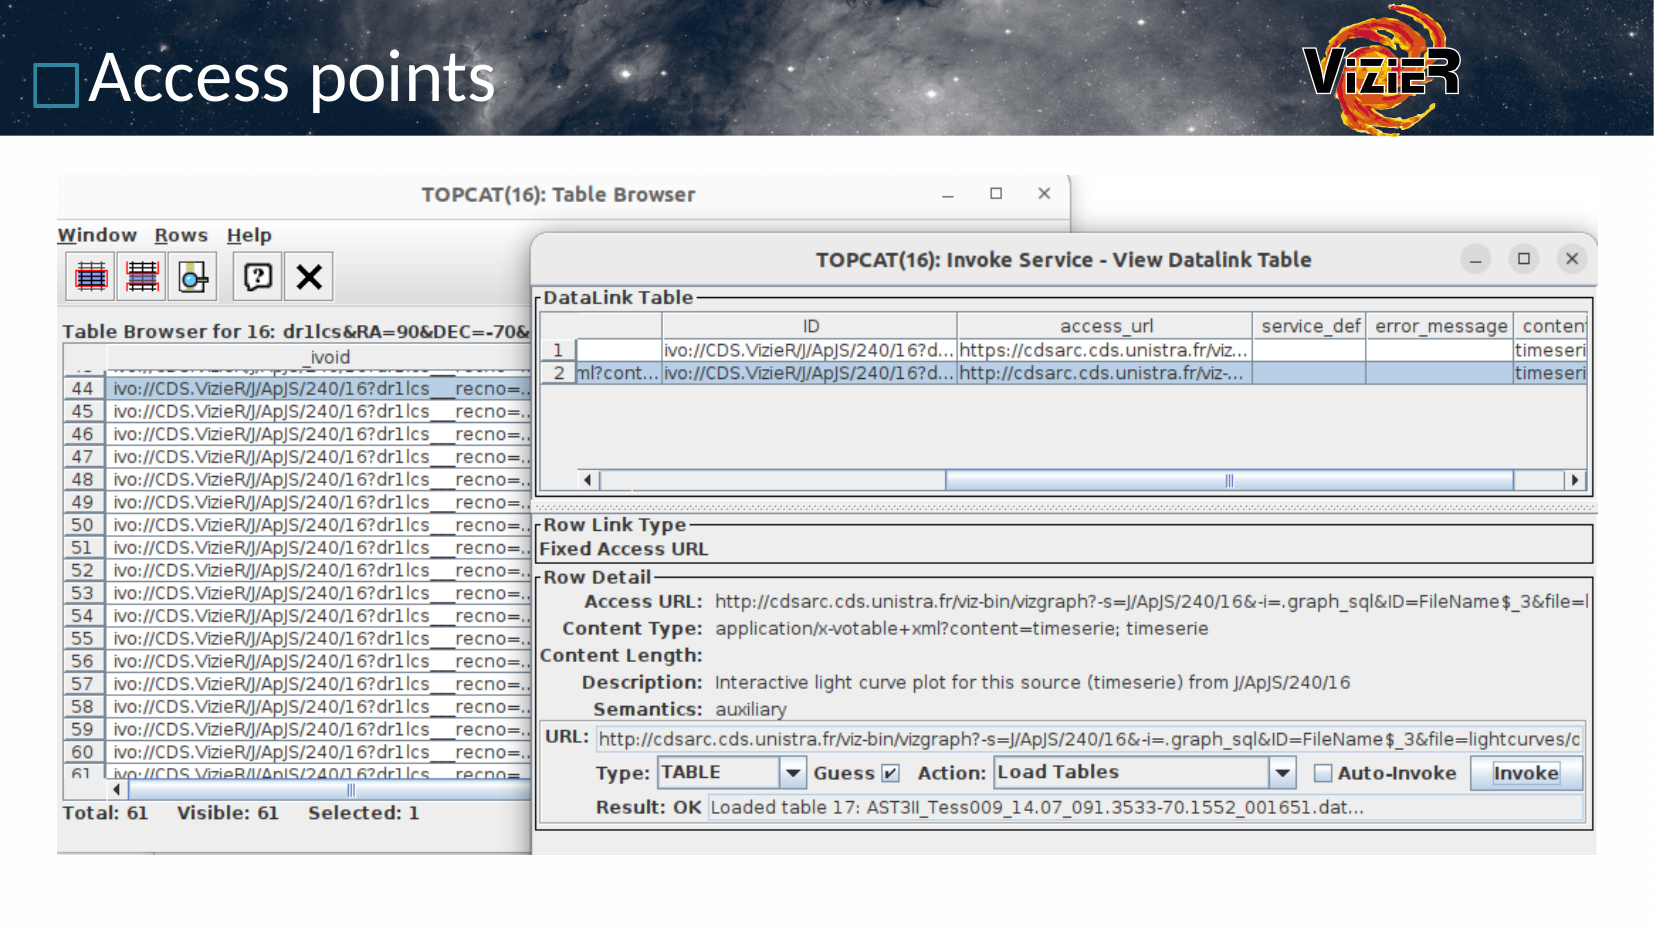

# Access points
IVOA 2024, Malta - DOI status for VizieR catalogue